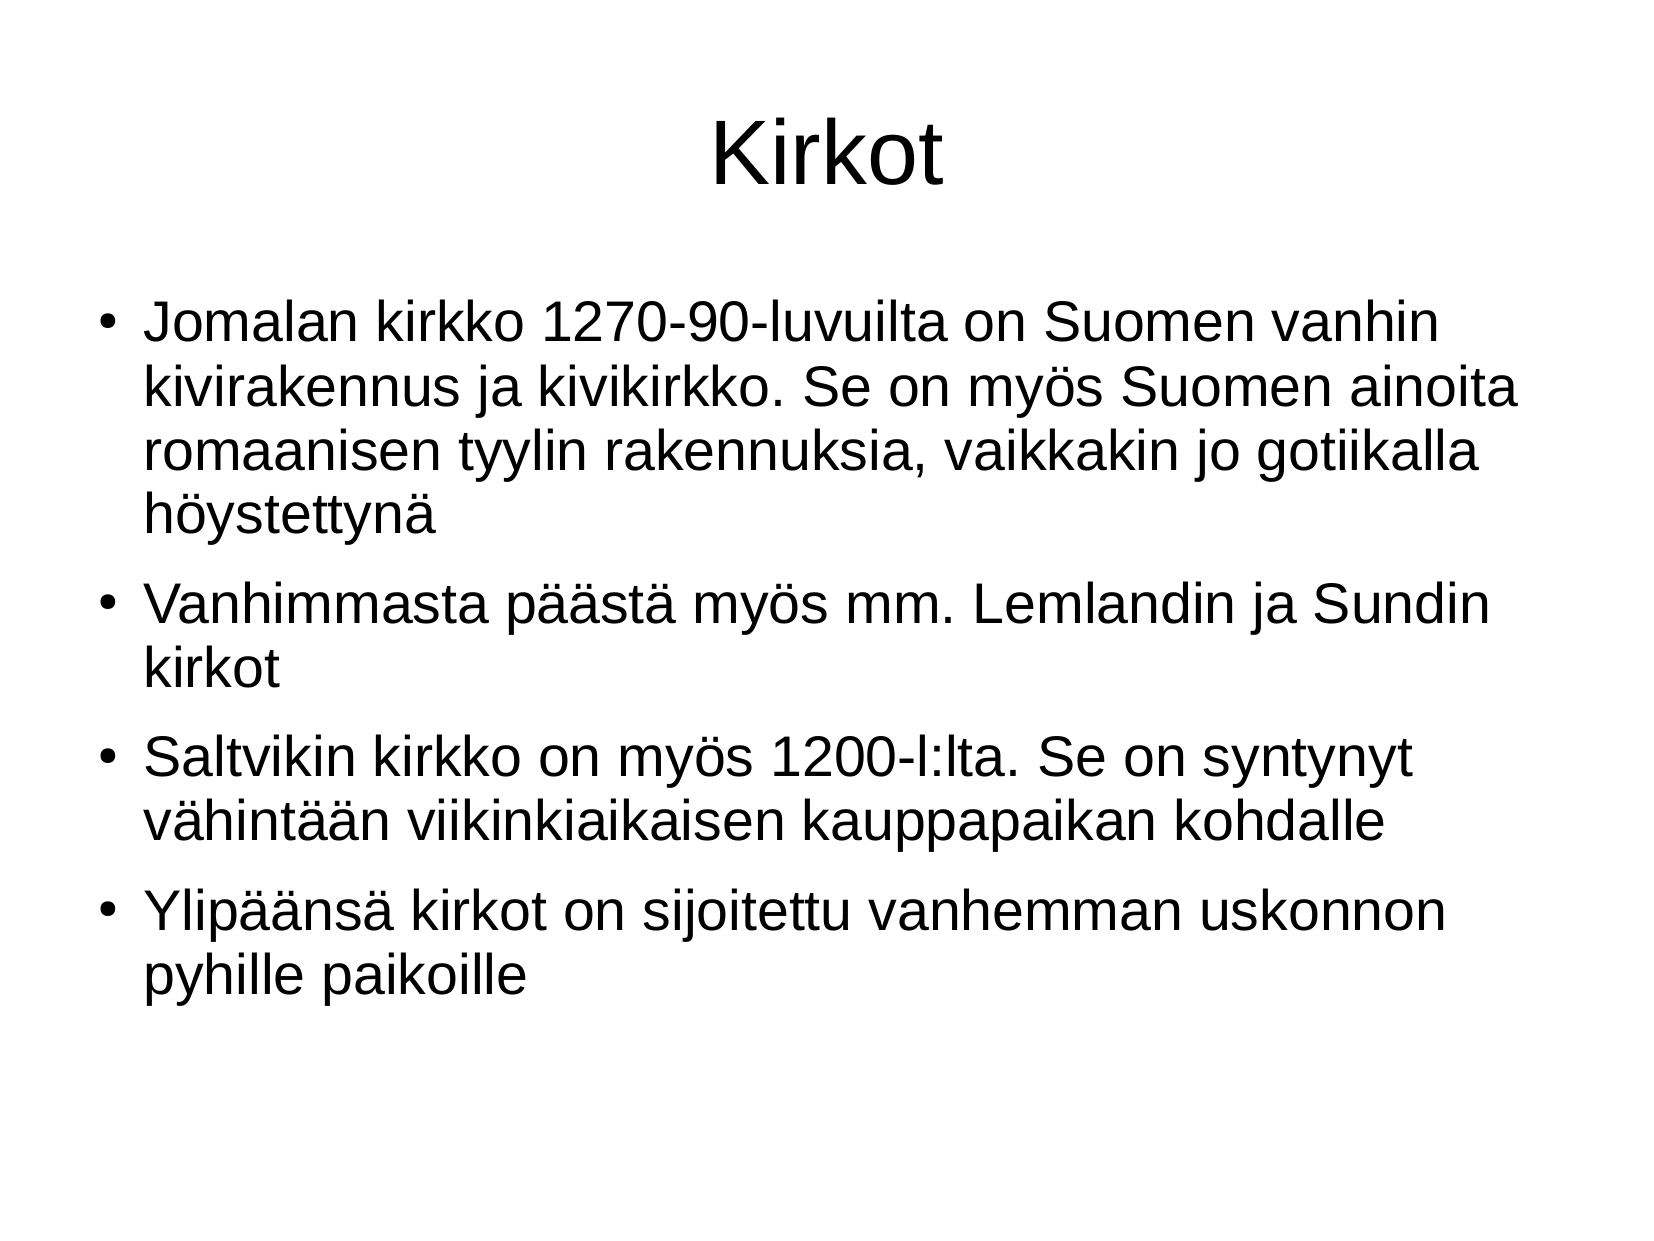

# Kirkot
Jomalan kirkko 1270-90-luvuilta on Suomen vanhin kivirakennus ja kivikirkko. Se on myös Suomen ainoita romaanisen tyylin rakennuksia, vaikkakin jo gotiikalla höystettynä
Vanhimmasta päästä myös mm. Lemlandin ja Sundin kirkot
Saltvikin kirkko on myös 1200-l:lta. Se on syntynyt vähintään viikinkiaikaisen kauppapaikan kohdalle
Ylipäänsä kirkot on sijoitettu vanhemman uskonnon pyhille paikoille